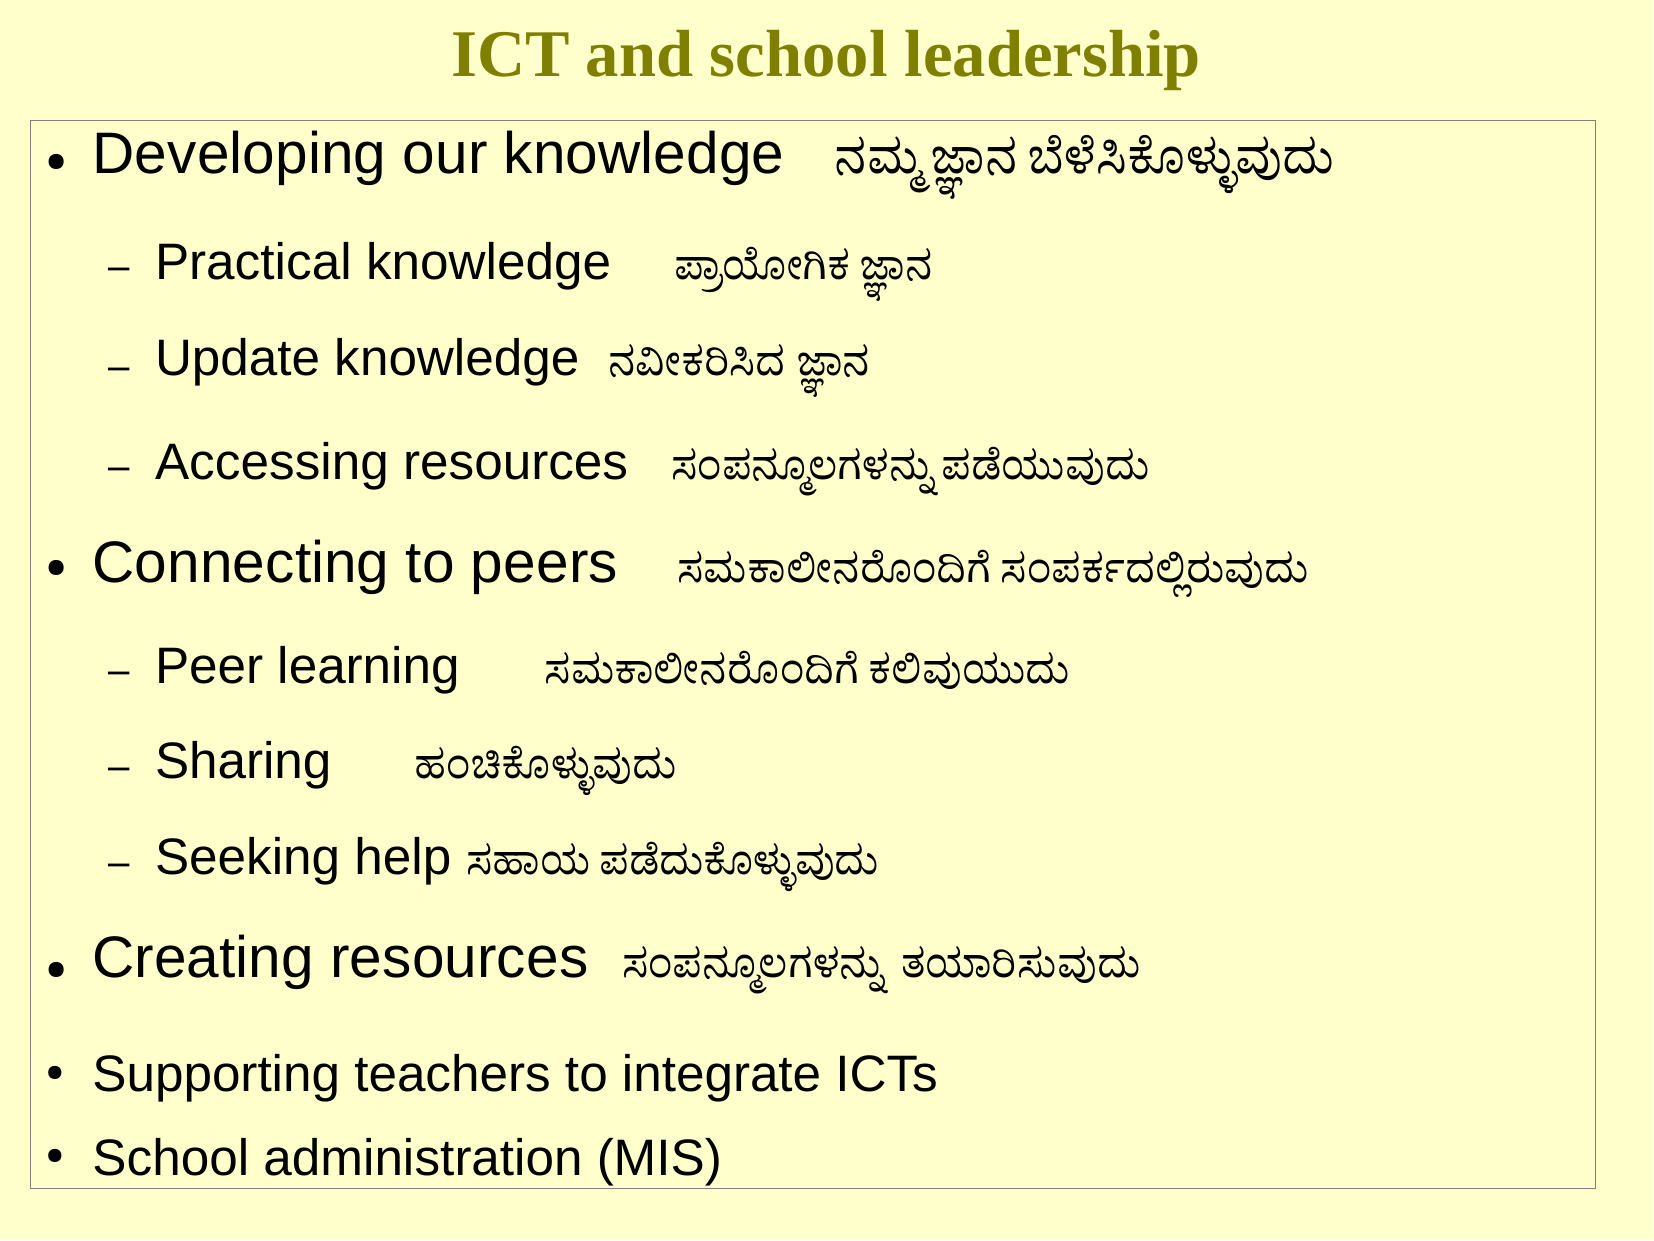

# ICT and school leadership
Developing our knowledge ನಮ್ಮ ಜ್ಞಾನ ಬೆಳೆಸಿಕೊಳ್ಳುವುದು
Practical knowledge	ಪ್ರಾಯೋಗಿಕ ಜ್ಞಾನ
Update knowledge ನವೀಕರಿಸಿದ ಜ್ಞಾನ
Accessing resources ಸಂಪನ್ಮೂಲಗಳನ್ನು ಪಡೆಯುವುದು
Connecting to peers	ಸಮಕಾಲೀನರೊಂದಿಗೆ ಸಂಪರ್ಕದಲ್ಲಿರುವುದು
Peer learning		ಸಮಕಾಲೀನರೊಂದಿಗೆ ಕಲಿವುಯುದು
Sharing		ಹಂಚಿಕೊಳ್ಳುವುದು
Seeking help ಸಹಾಯ ಪಡೆದುಕೊಳ್ಳುವುದು
Creating resources ಸಂಪನ್ಮೂಲಗಳನ್ನು ತಯಾರಿಸುವುದು
Supporting teachers to integrate ICTs
School administration (MIS)